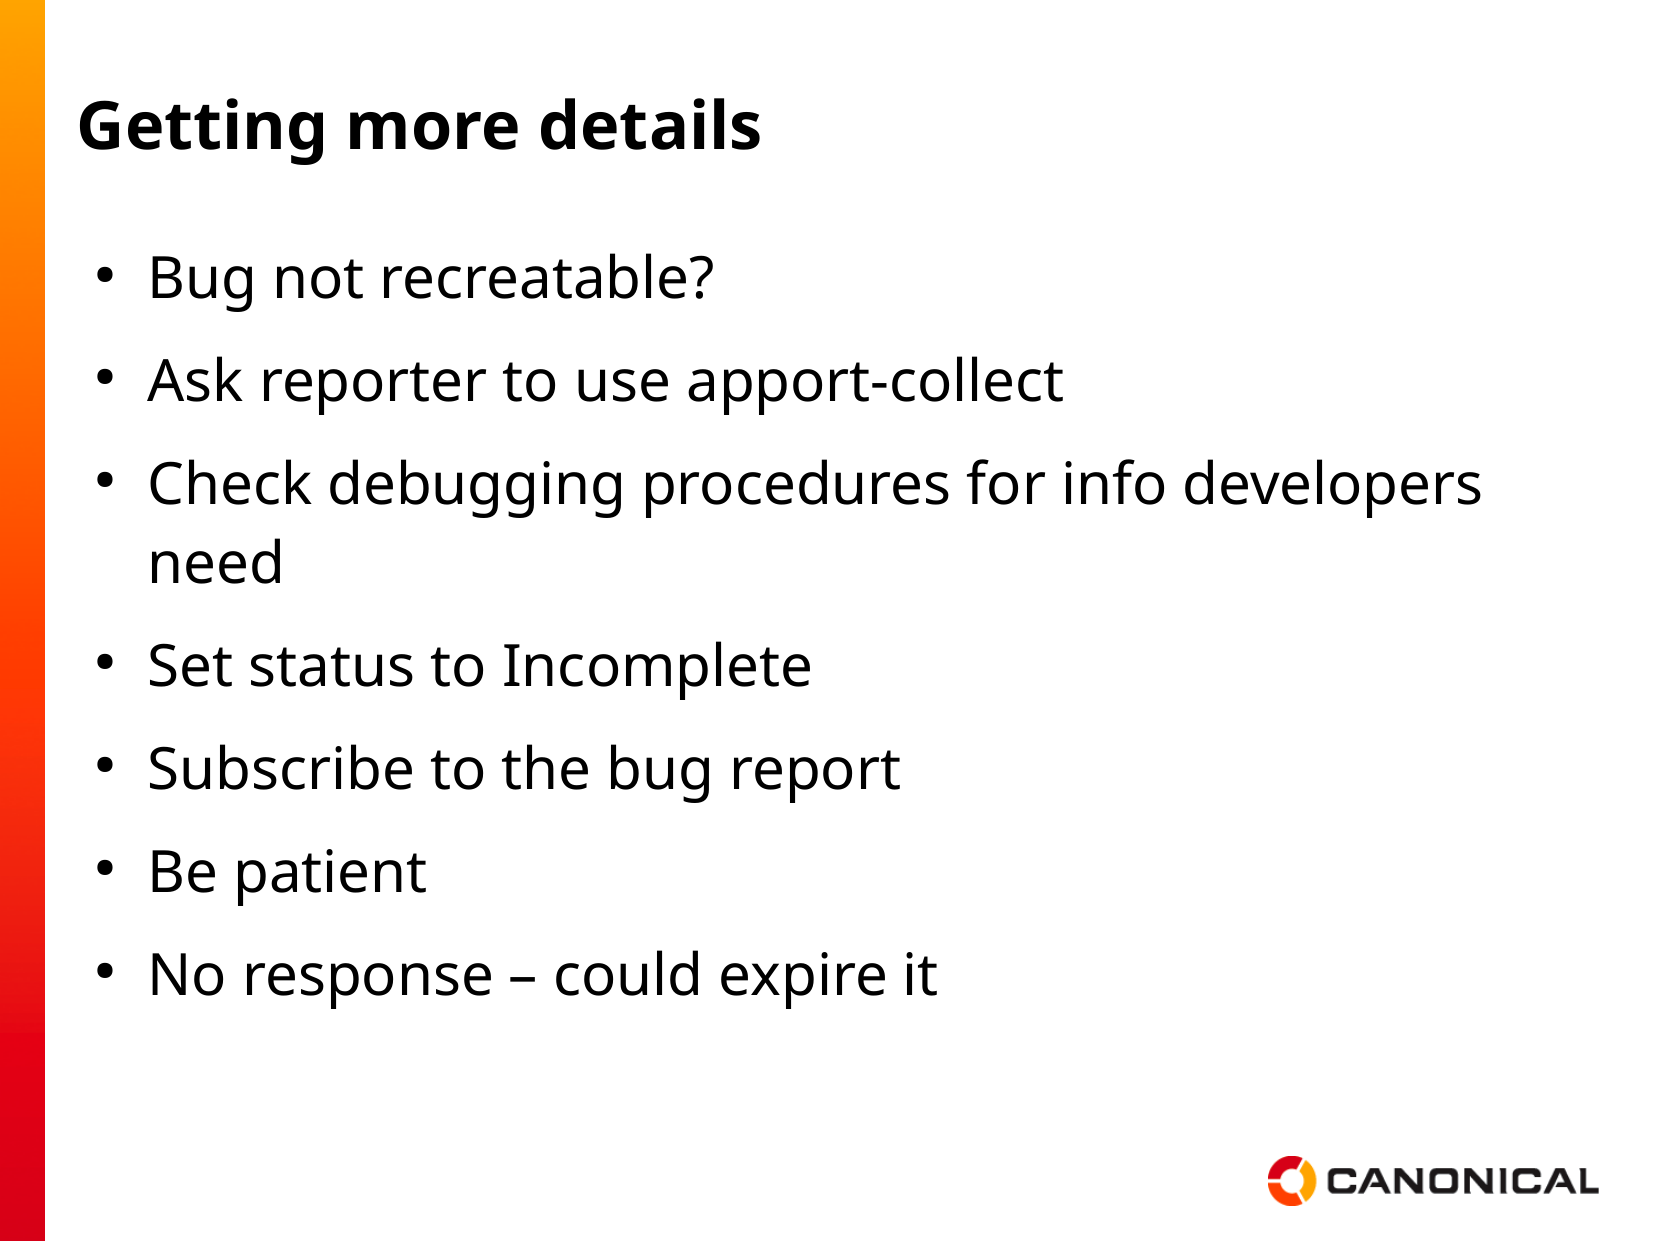

# Getting more details
Bug not recreatable?
Ask reporter to use apport-collect
Check debugging procedures for info developers need
Set status to Incomplete
Subscribe to the bug report
Be patient
No response – could expire it